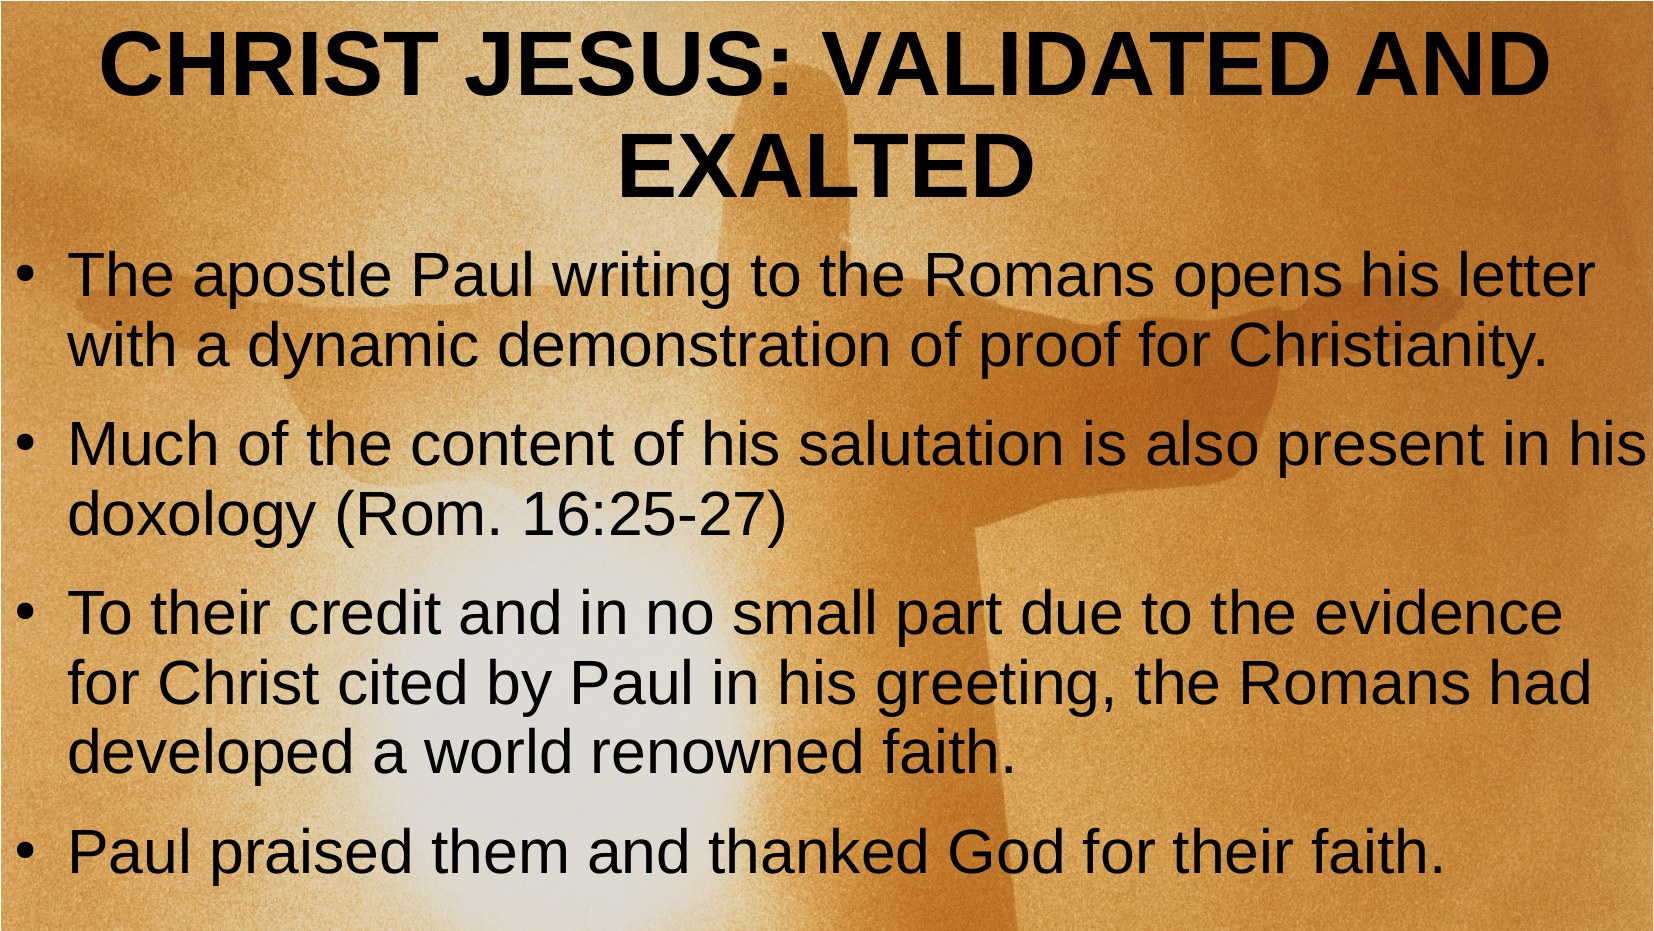

# CHRIST JESUS: VALIDATED AND EXALTED
The apostle Paul writing to the Romans opens his letter with a dynamic demonstration of proof for Christianity.
Much of the content of his salutation is also present in his doxology (Rom. 16:25-27)
To their credit and in no small part due to the evidence for Christ cited by Paul in his greeting, the Romans had developed a world renowned faith.
Paul praised them and thanked God for their faith.